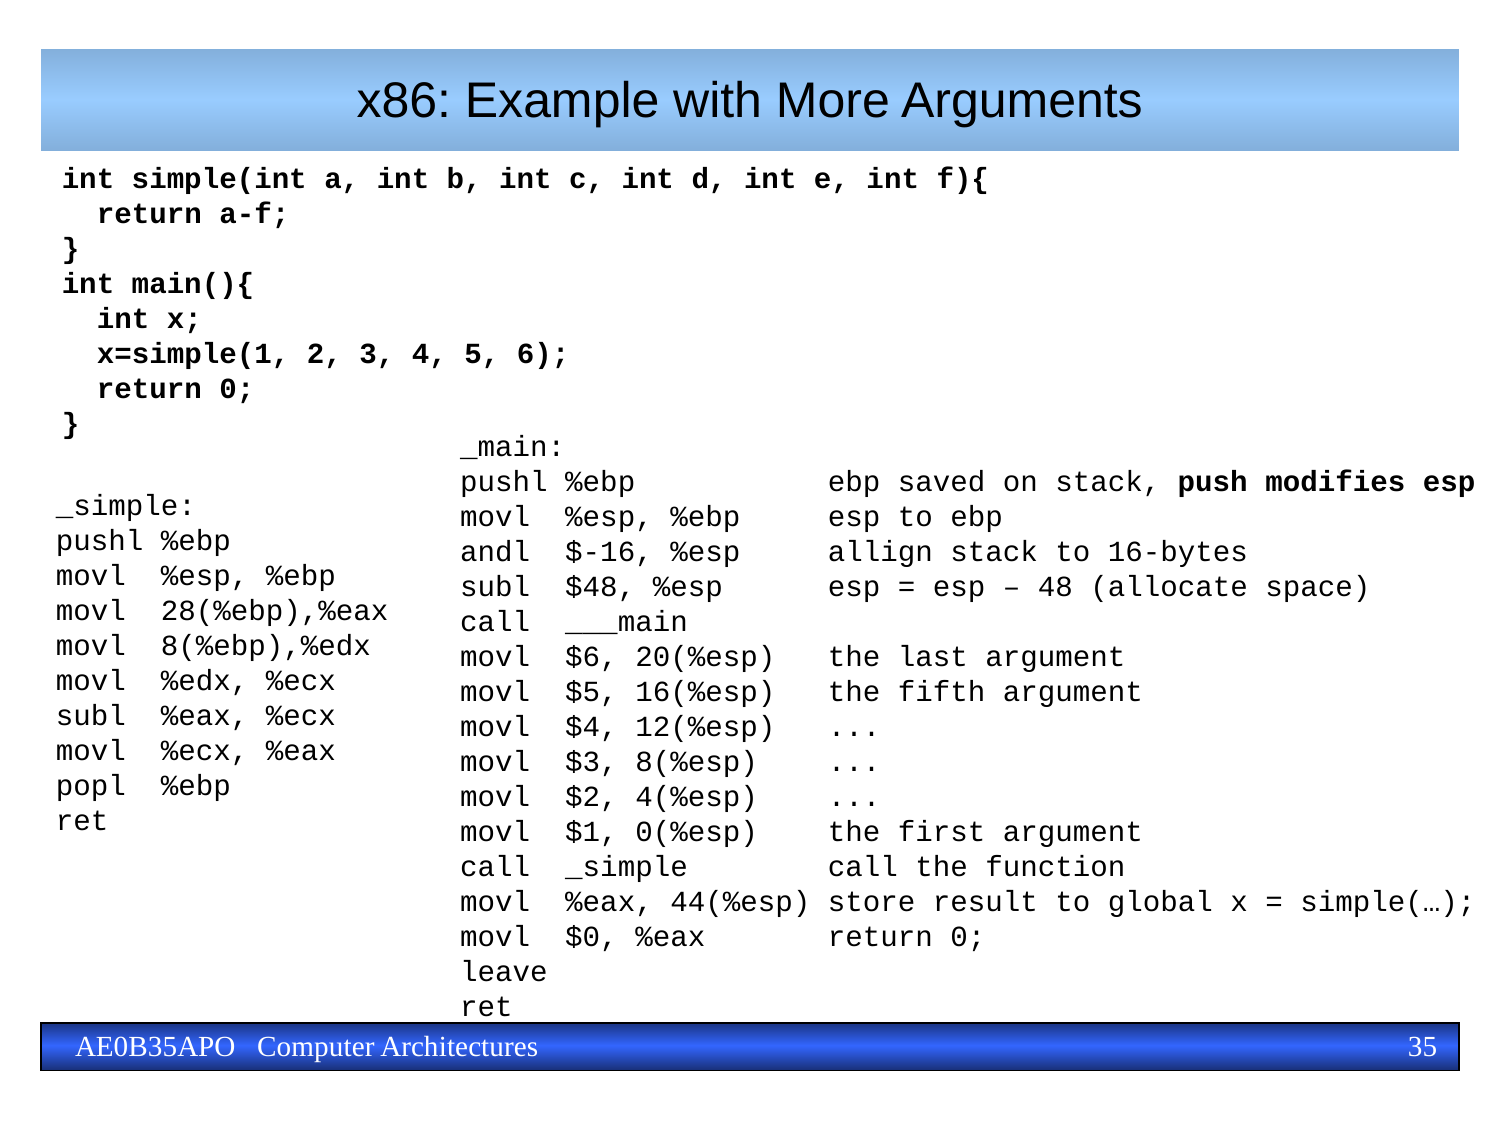

# x86: Example with More Arguments
int simple(int a, int b, int c, int d, int e, int f){
 return a-f;
}
int main(){
 int x;
 x=simple(1, 2, 3, 4, 5, 6);
 return 0;
}
_main:
pushl %ebp ebp saved on stack, push modifies esp
movl %esp, %ebp esp to ebp
andl $-16, %esp allign stack to 16-bytes
subl $48, %esp esp = esp – 48 (allocate space)
call ___main
movl $6, 20(%esp) the last argument
movl $5, 16(%esp) the fifth argument
movl $4, 12(%esp) ...
movl $3, 8(%esp) ...
movl $2, 4(%esp) ...
movl $1, 0(%esp) the first argument
call _simple call the function
movl %eax, 44(%esp) store result to global x = simple(…);
movl $0, %eax return 0;
leave
ret
_simple:
pushl %ebp
movl %esp, %ebp
movl 28(%ebp),%eax
movl 8(%ebp),%edx
movl %edx, %ecx
subl %eax, %ecx
movl %ecx, %eax
popl %ebp
ret
AE0B35APO Computer Architectures
35